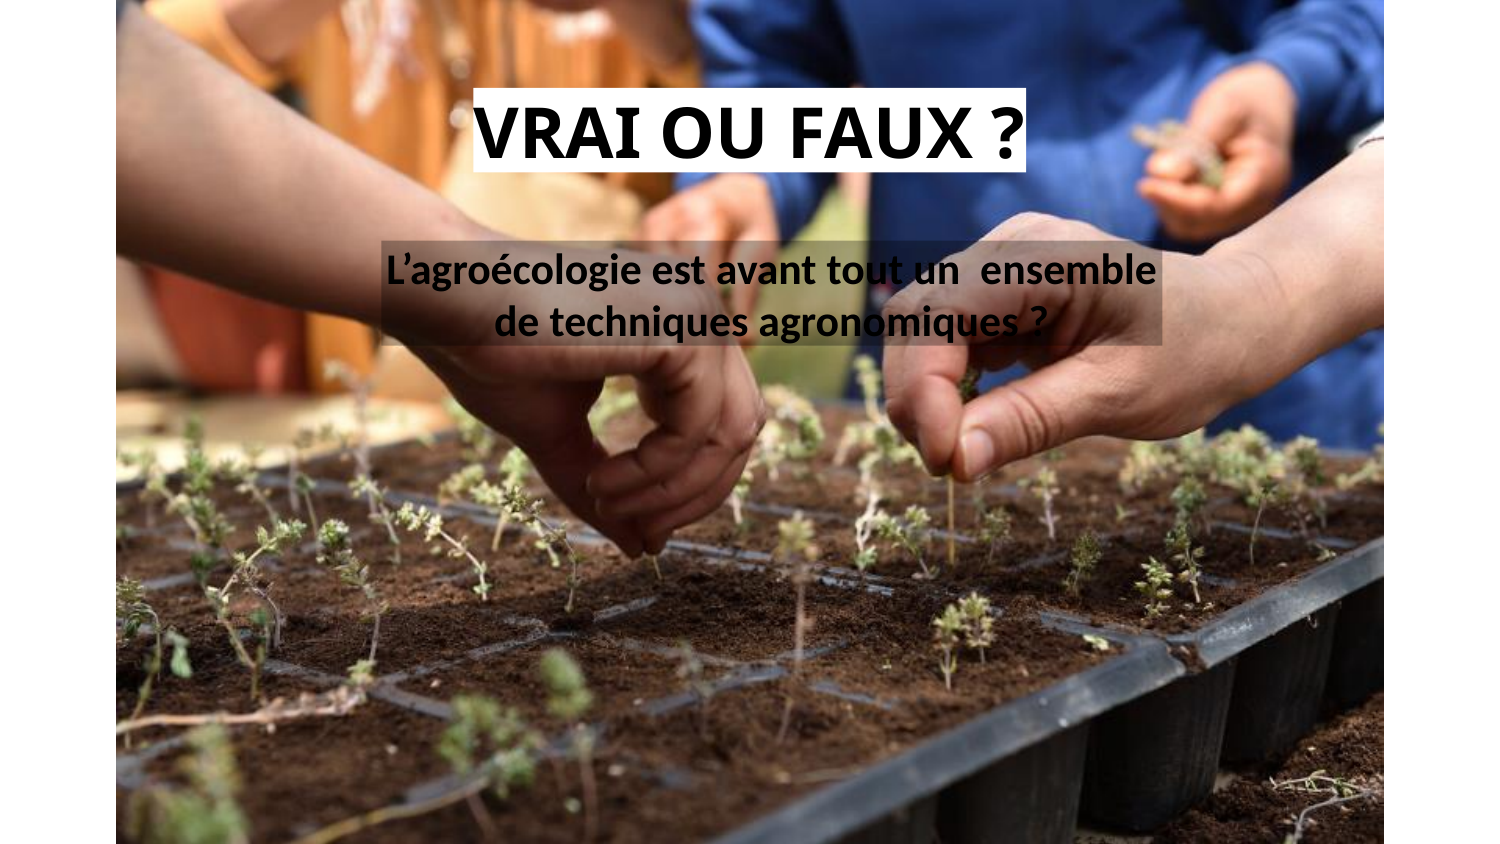

VRAI OU FAUX ?
L’agroécologie est avant tout un ensemble de techniques agronomiques ?